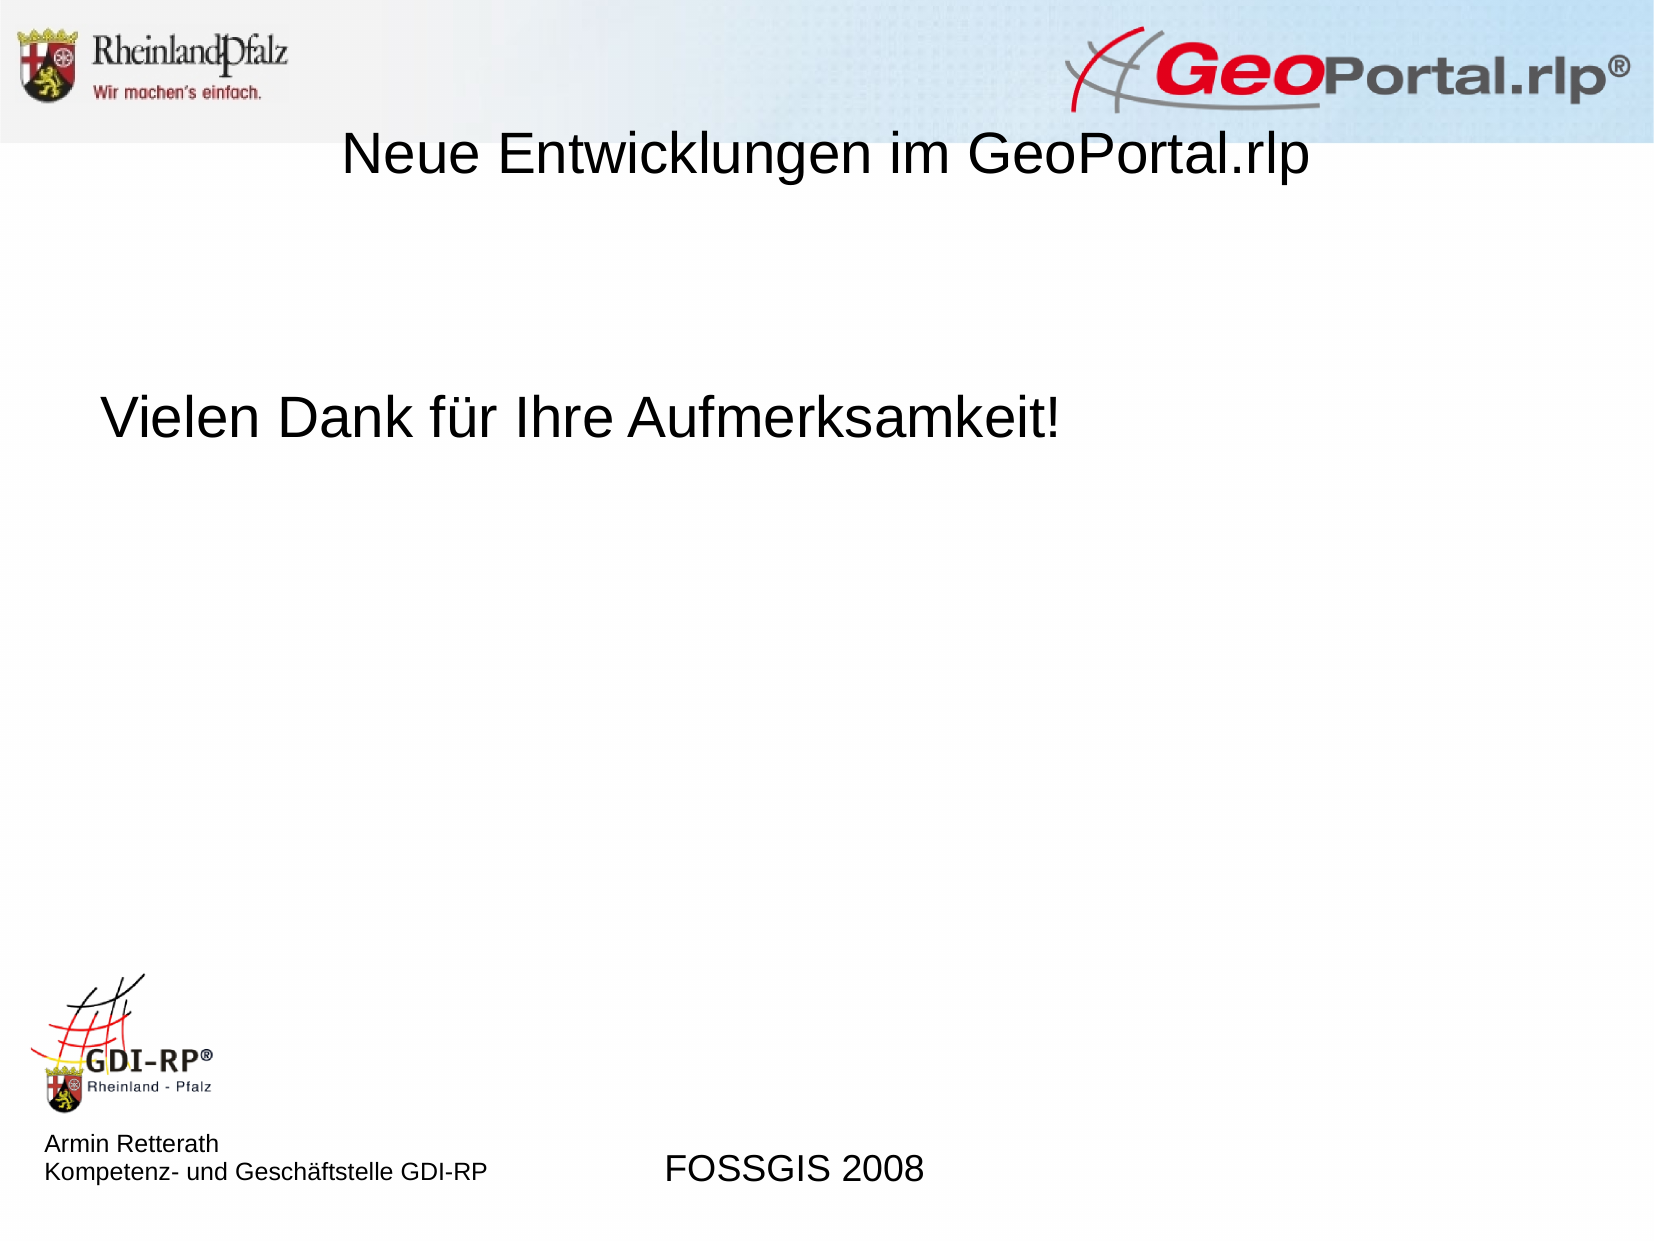

# Neue Entwicklungen im GeoPortal.rlp
Vielen Dank für Ihre Aufmerksamkeit!